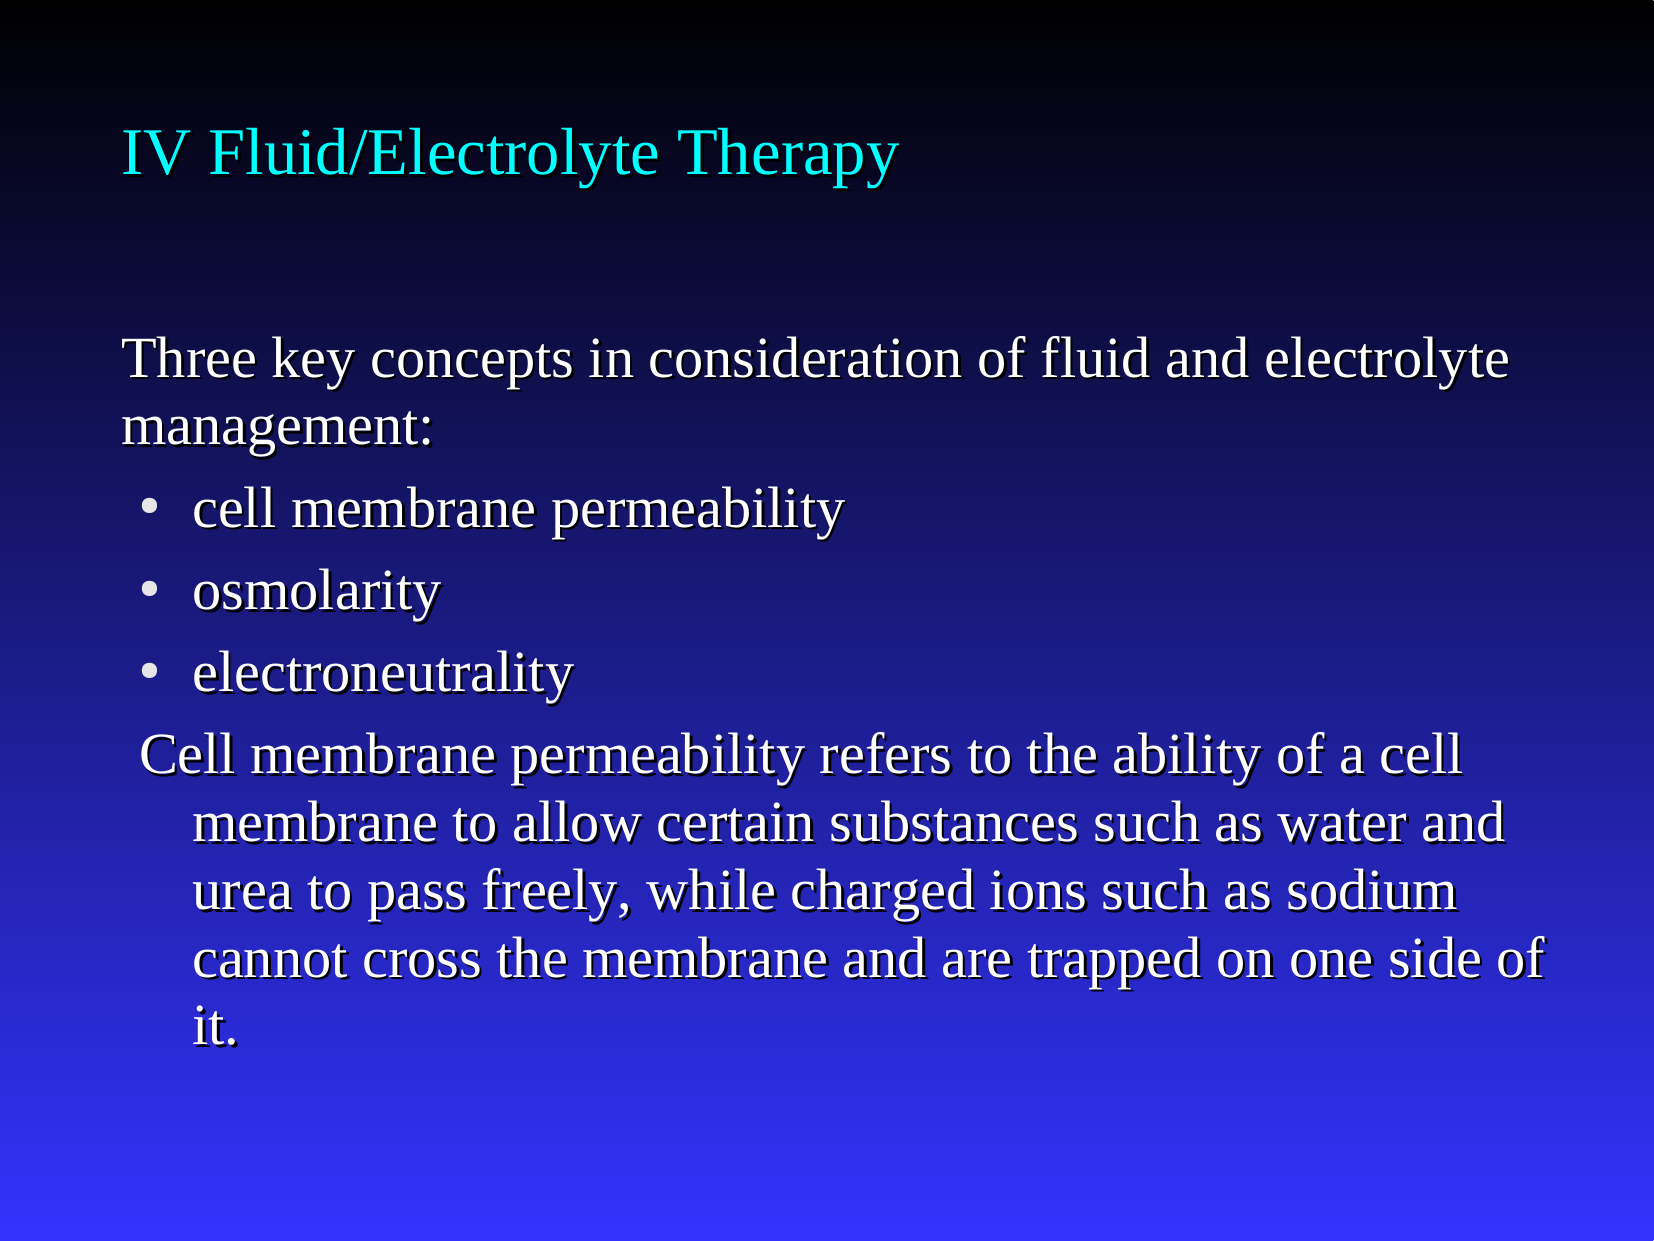

# IV Fluid/Electrolyte Therapy
Three key concepts in consideration of fluid and electrolyte management:
cell membrane permeability
osmolarity
electroneutrality
Cell membrane permeability refers to the ability of a cell membrane to allow certain substances such as water and urea to pass freely, while charged ions such as sodium cannot cross the membrane and are trapped on one side of it.